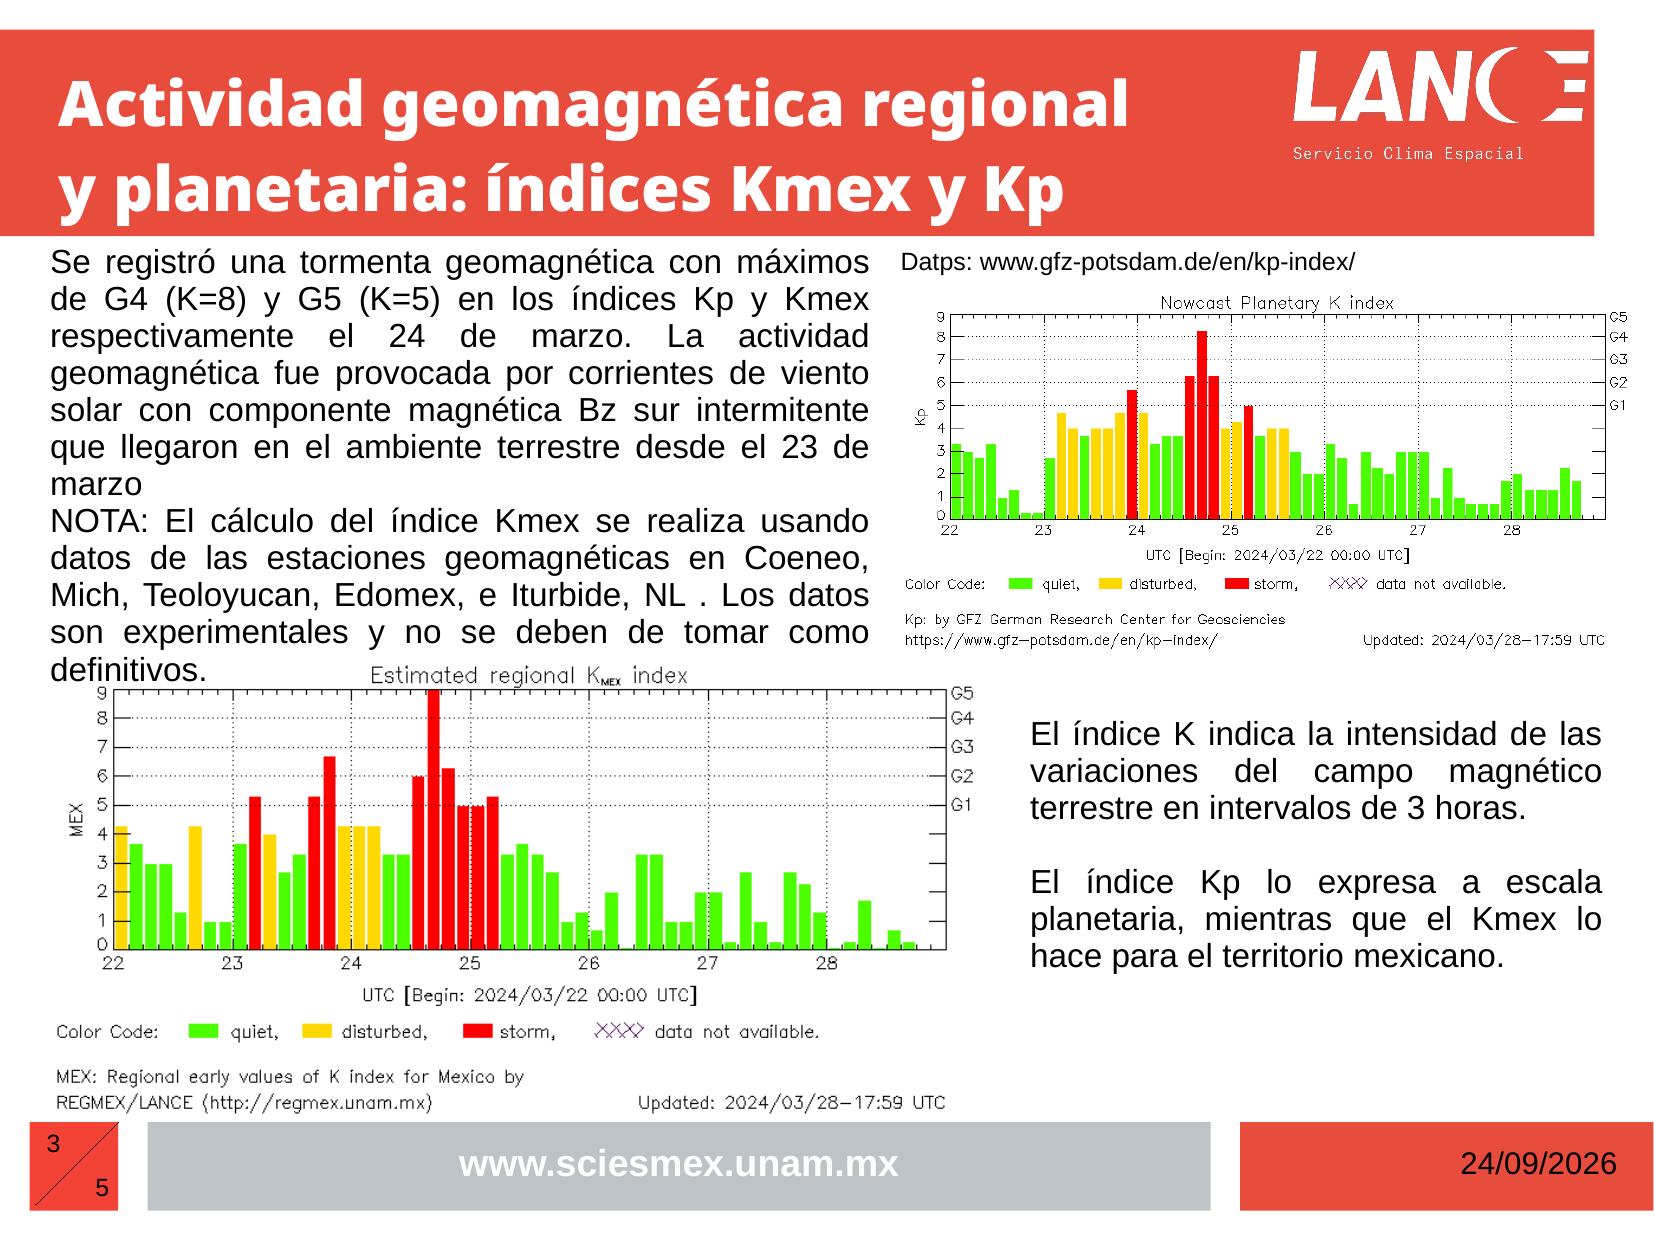

# Actividad geomagnética regional y planetaria: índices Kmex y Kp
Se registró una tormenta geomagnética con máximos de G4 (K=8) y G5 (K=5) en los índices Kp y Kmex respectivamente el 24 de marzo. La actividad geomagnética fue provocada por corrientes de viento solar con componente magnética Bz sur intermitente que llegaron en el ambiente terrestre desde el 23 de marzo
NOTA: El cálculo del índice Kmex se realiza usando datos de las estaciones geomagnéticas en Coeneo, Mich, Teoloyucan, Edomex, e Iturbide, NL . Los datos son experimentales y no se deben de tomar como definitivos.
Datps: www.gfz-potsdam.de/en/kp-index/
El índice K indica la intensidad de las variaciones del campo magnético terrestre en intervalos de 3 horas.
El índice Kp lo expresa a escala planetaria, mientras que el Kmex lo hace para el territorio mexicano.
www.sciesmex.unam.mx
5